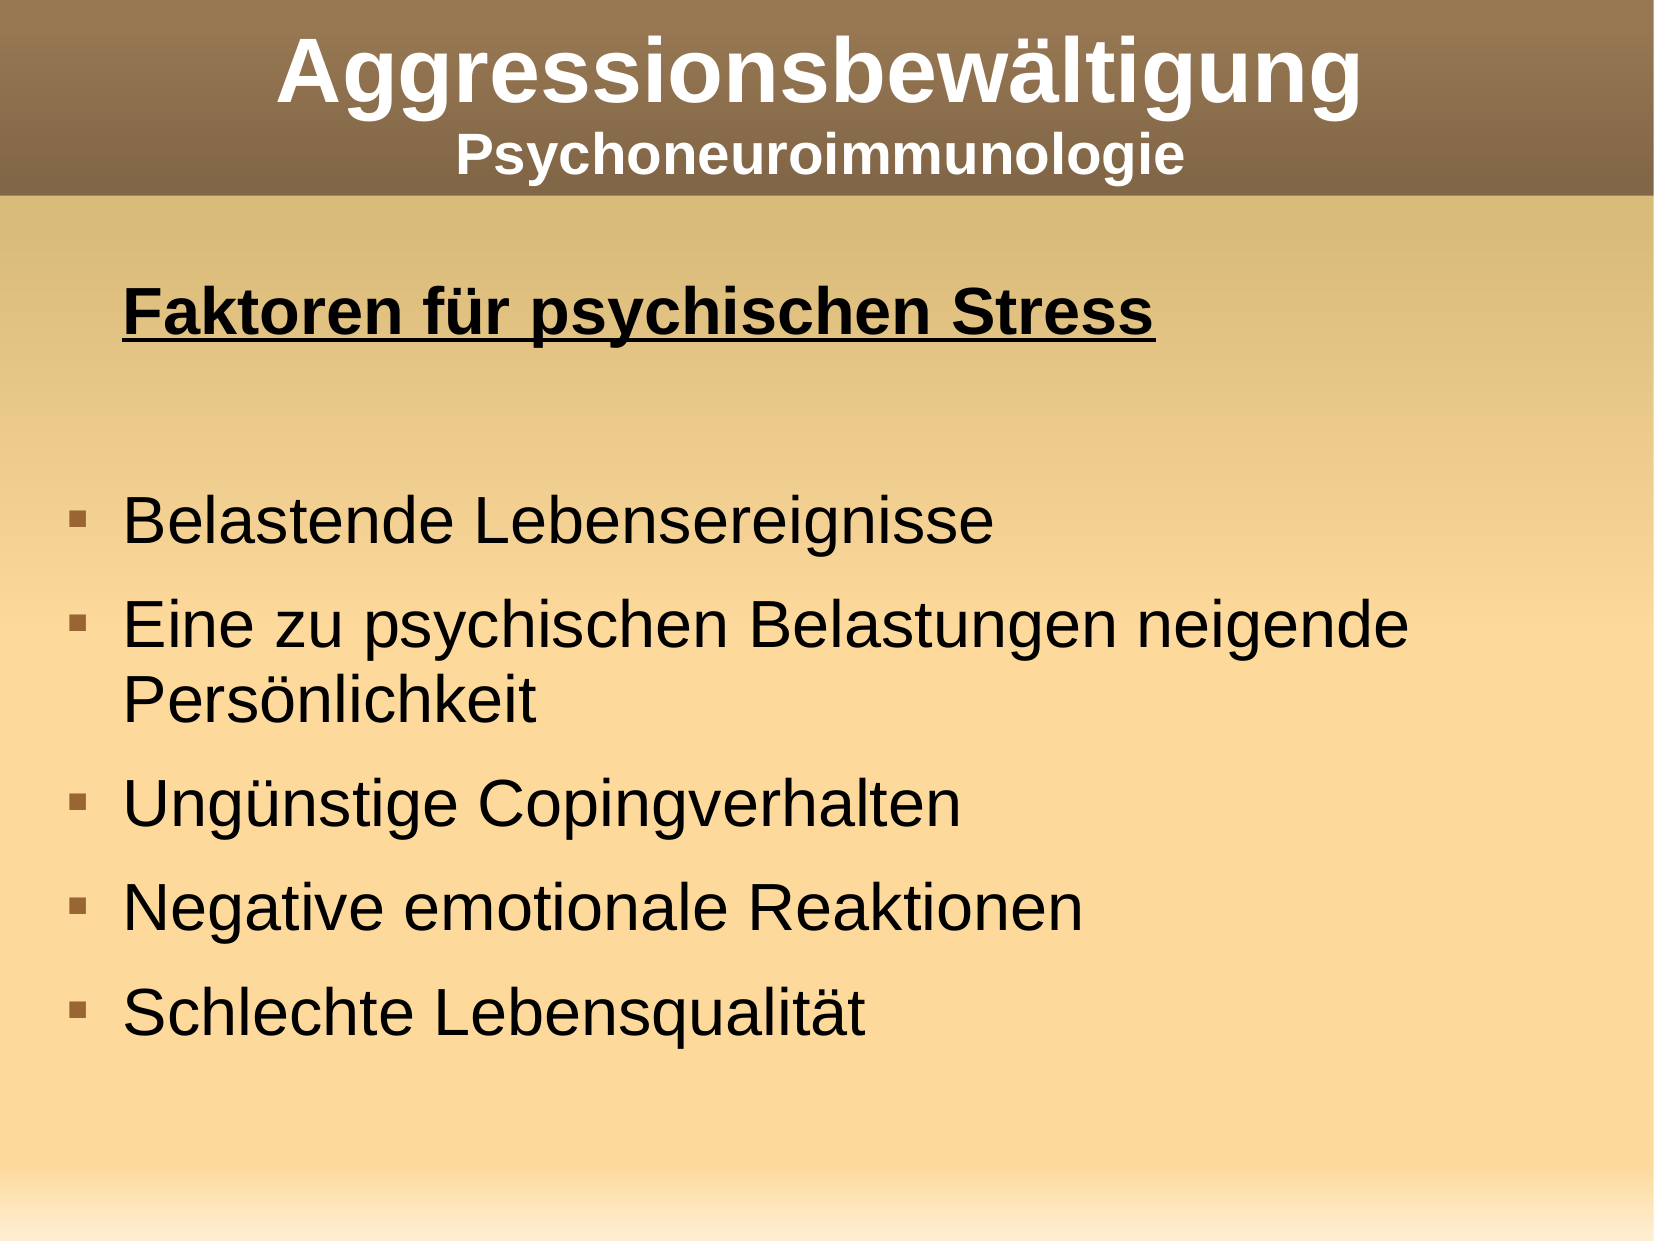

# Aggressionsbewältigung Psychoneuroimmunologie
Faktoren für psychischen Stress
Belastende Lebensereignisse
Eine zu psychischen Belastungen neigende Persönlichkeit
Ungünstige Copingverhalten
Negative emotionale Reaktionen
Schlechte Lebensqualität